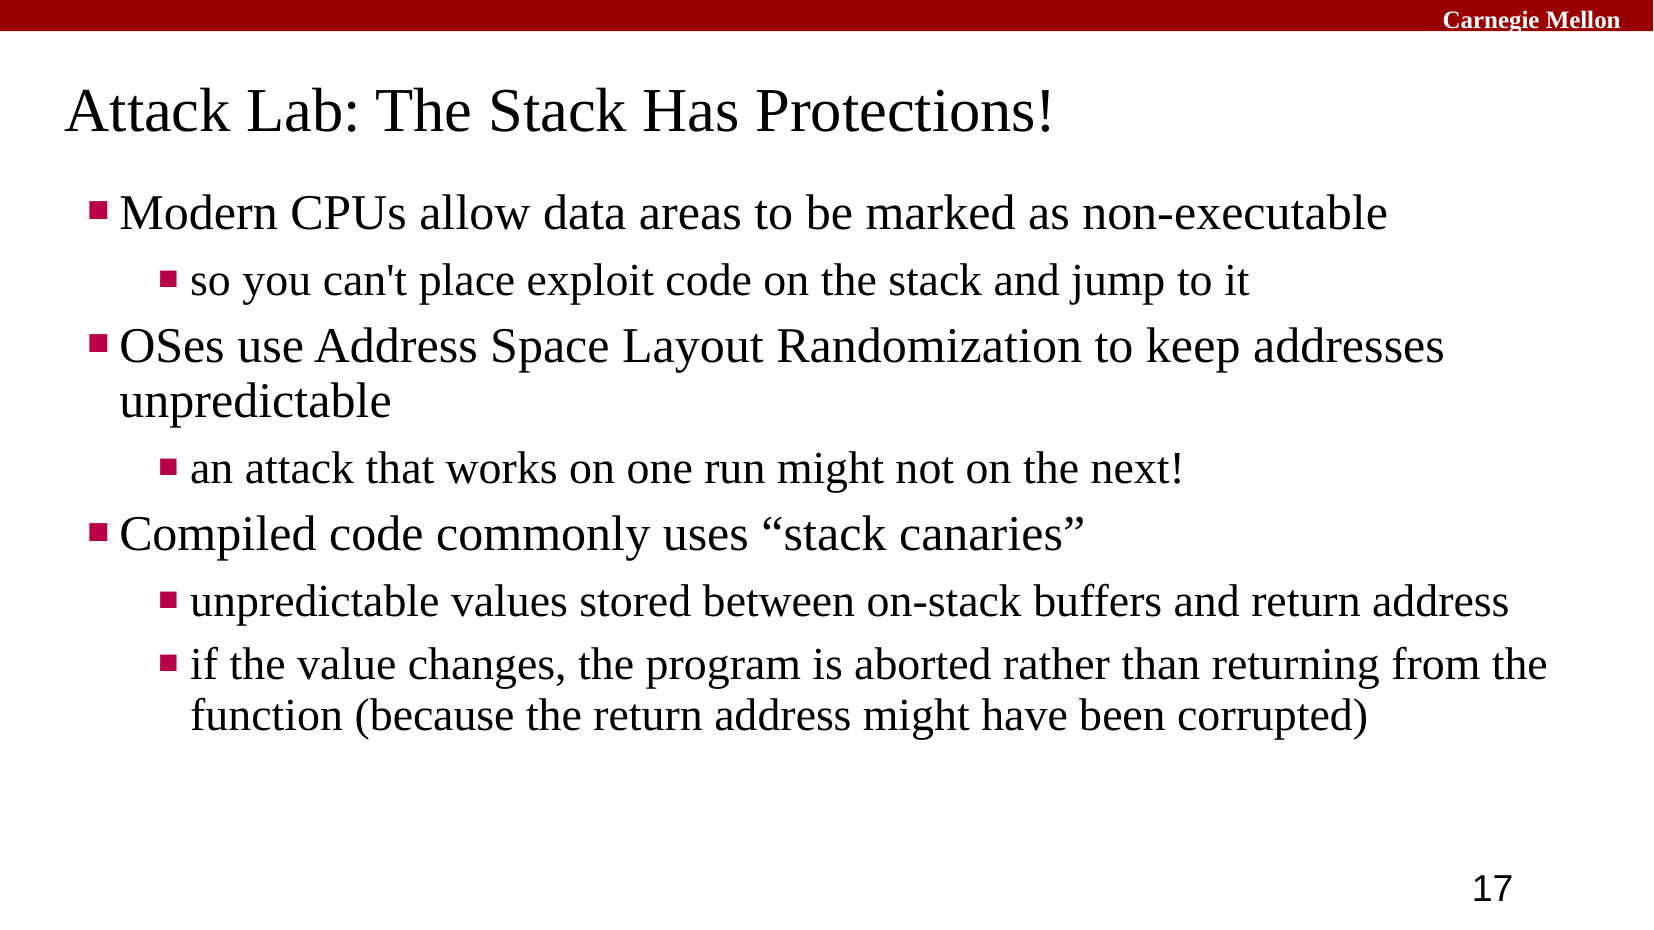

# Attack Lab: The Stack Has Protections!
Modern CPUs allow data areas to be marked as non-executable
so you can't place exploit code on the stack and jump to it
OSes use Address Space Layout Randomization to keep addresses unpredictable
an attack that works on one run might not on the next!
Compiled code commonly uses “stack canaries”
unpredictable values stored between on-stack buffers and return address
if the value changes, the program is aborted rather than returning from the function (because the return address might have been corrupted)